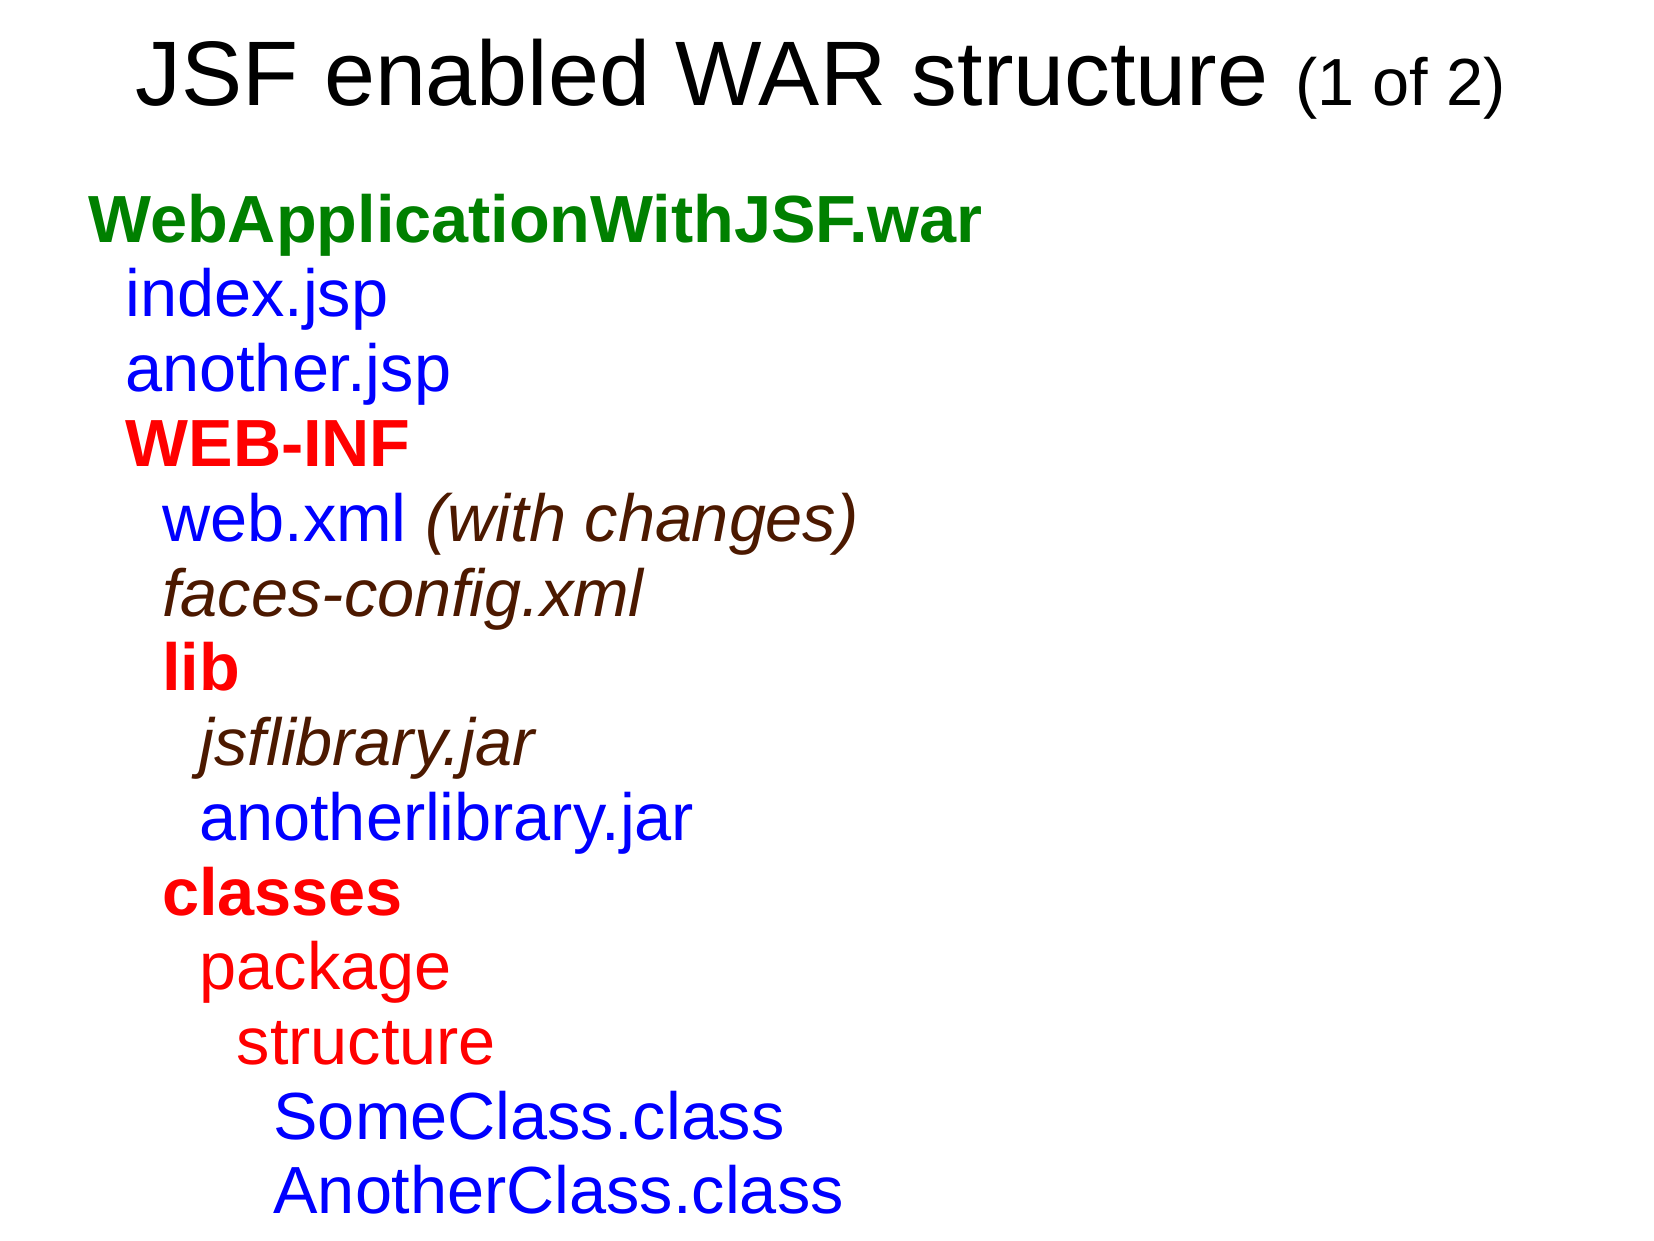

# JSF enabled WAR structure (1 of 2)
WebApplicationWithJSF.war
 index.jsp
 another.jsp
 WEB-INF
 web.xml (with changes)
 faces-config.xml
 lib
 jsflibrary.jar
 anotherlibrary.jar
 classes
 package
 structure
 SomeClass.class
 AnotherClass.class